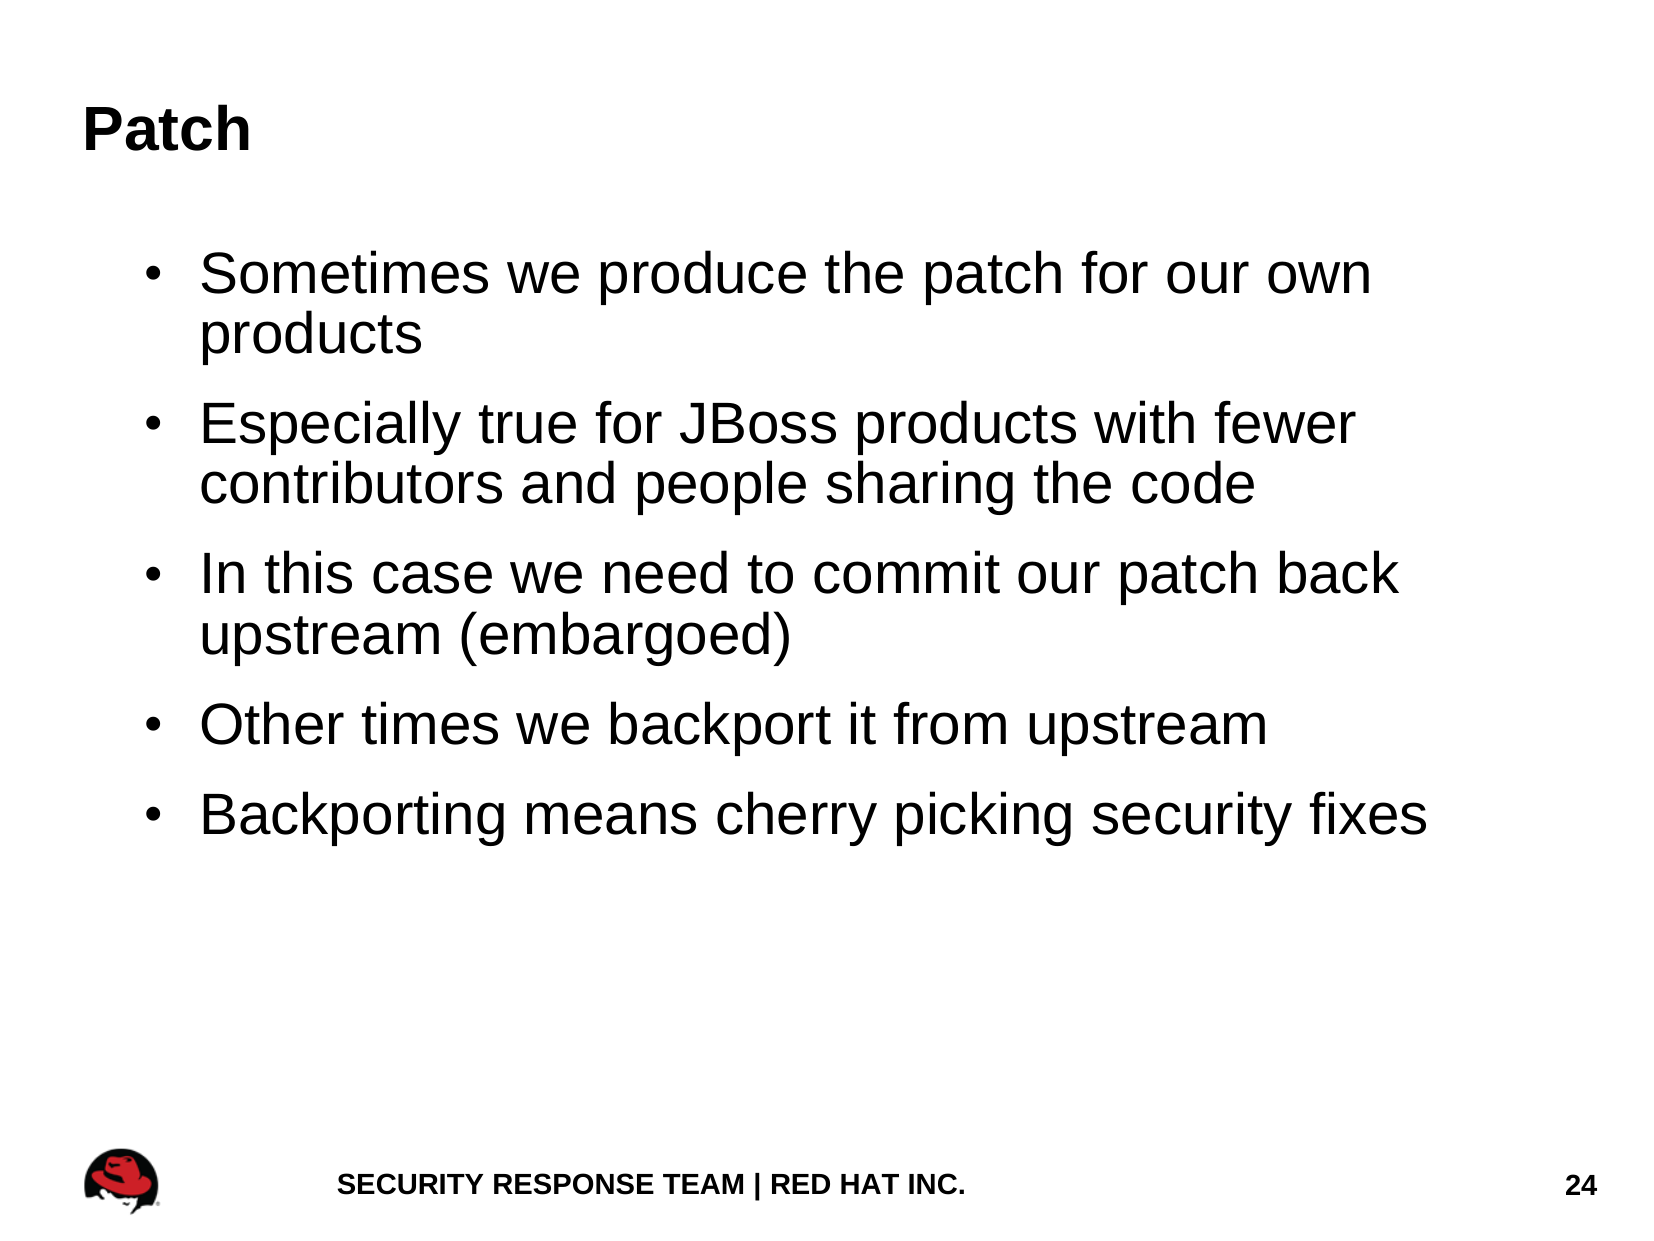

# Patch
Sometimes we produce the patch for our own products
Especially true for JBoss products with fewer contributors and people sharing the code
In this case we need to commit our patch back upstream (embargoed)
Other times we backport it from upstream
Backporting means cherry picking security fixes